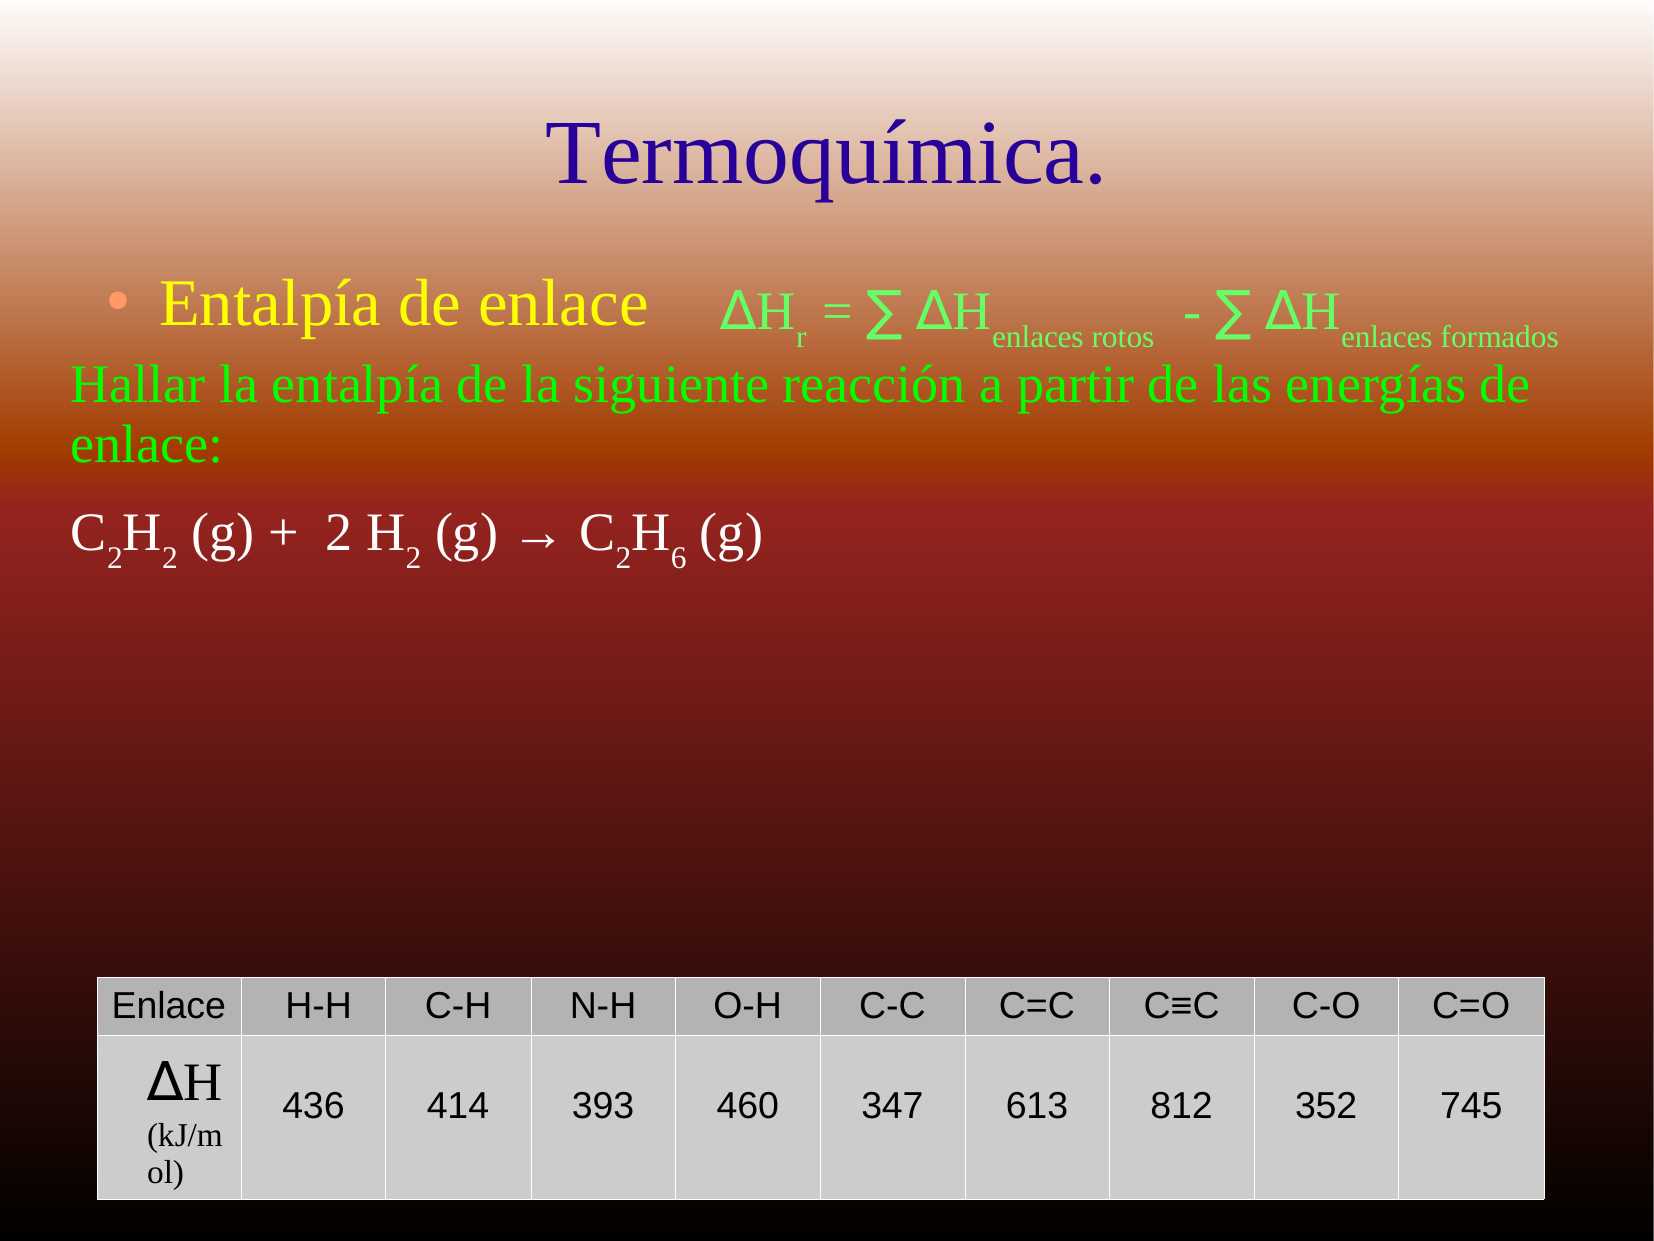

# Termoquímica.
Entalpía de enlace
∆Hr = ∑ ∆Henlaces rotos - ∑ ∆Henlaces formados
Hallar la entalpía de la siguiente reacción a partir de las energías de enlace:
C2H2 (g) + 2 H2 (g) → C2H6 (g)
| Enlace | H-H | C-H | N-H | O-H | C-C | C=C | C≡C | C-O | C=O |
| --- | --- | --- | --- | --- | --- | --- | --- | --- | --- |
| ∆H (kJ/mol) | 436 | 414 | 393 | 460 | 347 | 613 | 812 | 352 | 745 |